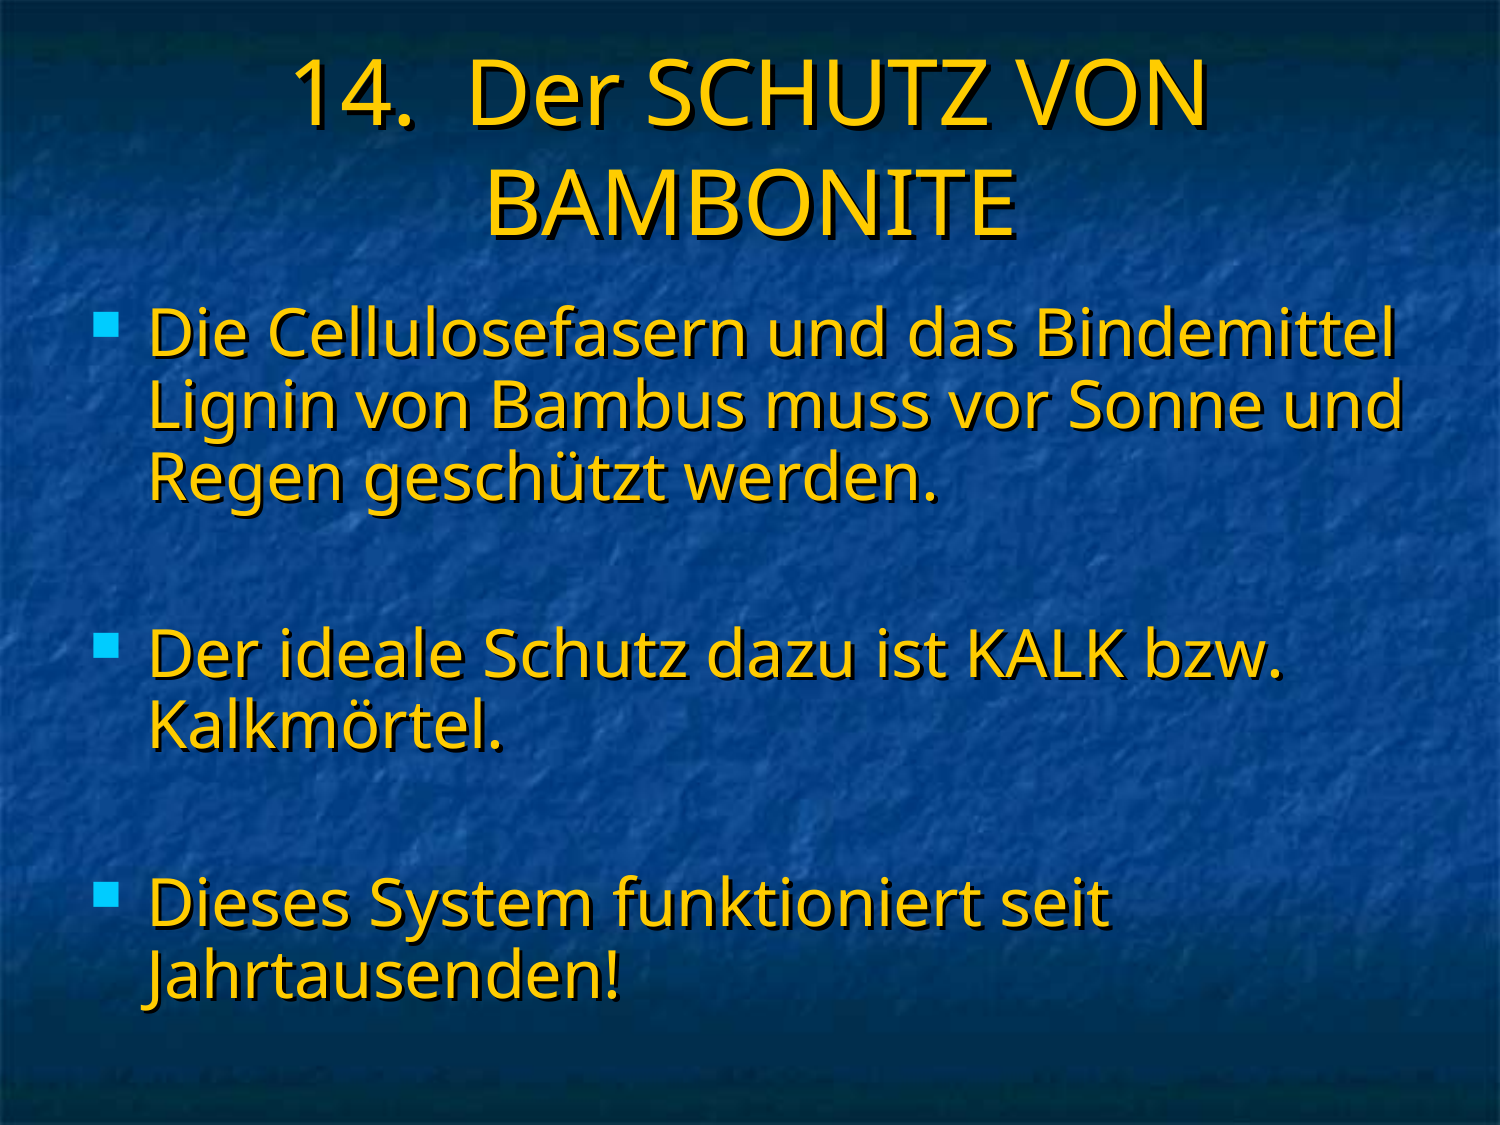

# 14. Der SCHUTZ VON BAMBONITE
Die Cellulosefasern und das Bindemittel Lignin von Bambus muss vor Sonne und Regen geschützt werden.
Der ideale Schutz dazu ist KALK bzw. Kalkmörtel.
Dieses System funktioniert seit Jahrtausenden!